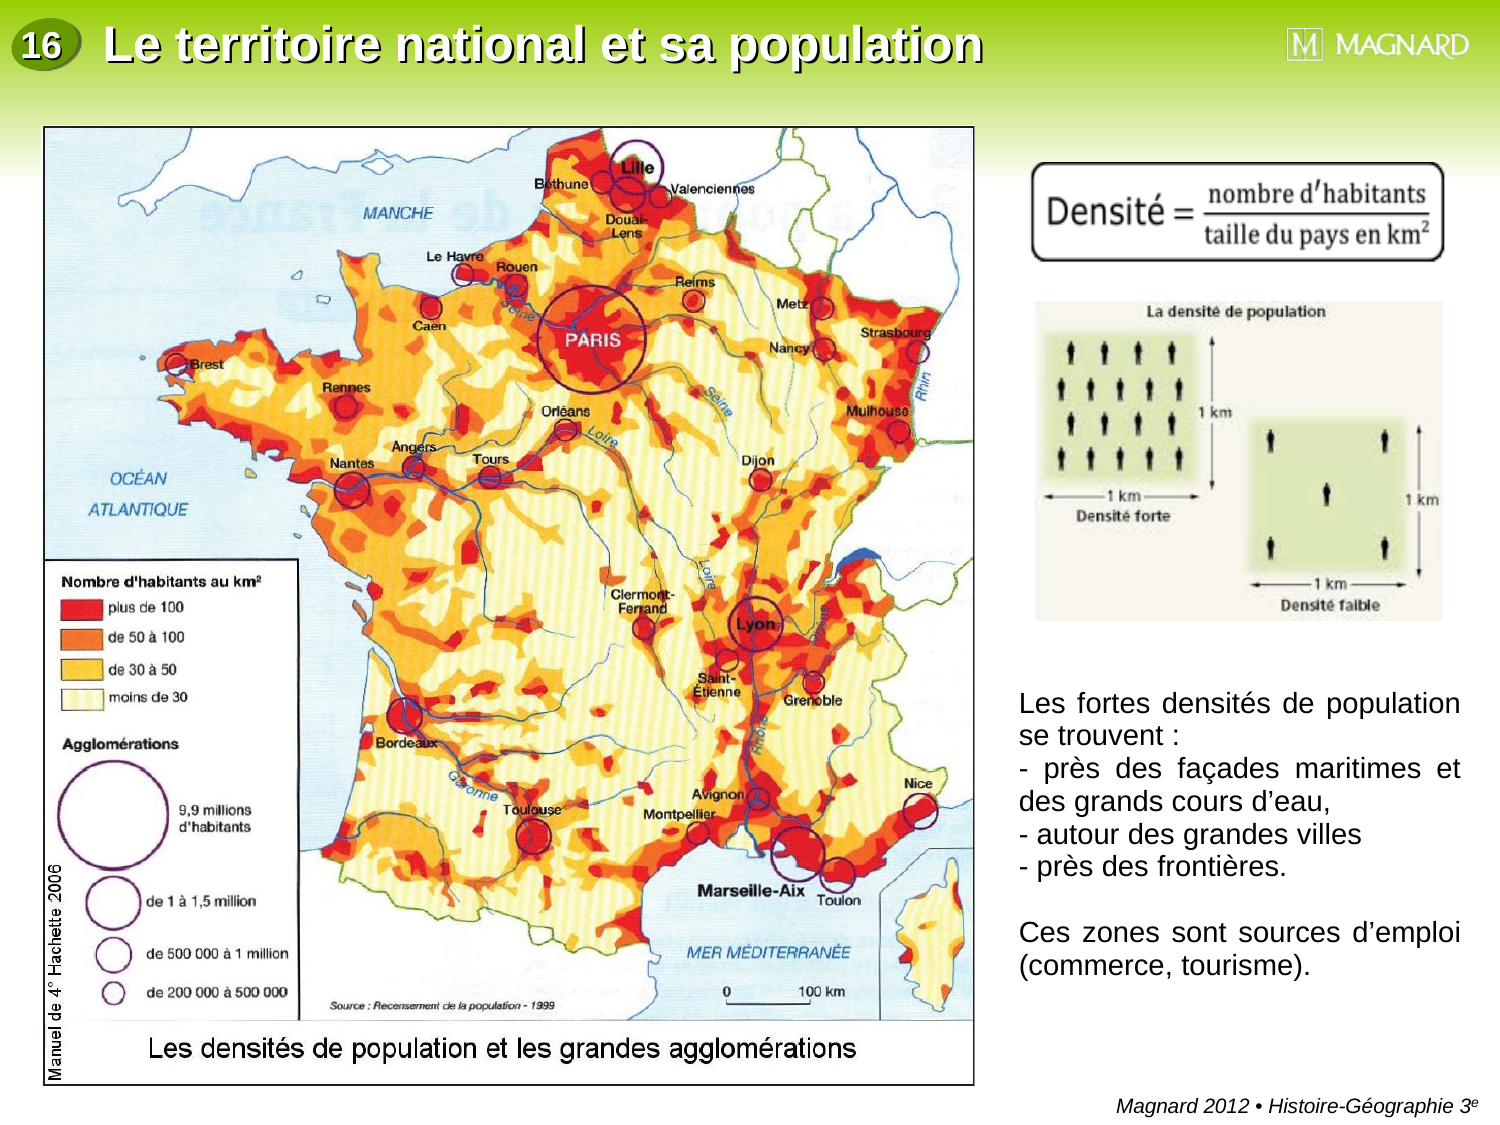

Les fortes densités de population se trouvent :
- près des façades maritimes et des grands cours d’eau,
- autour des grandes villes
- près des frontières.
Ces zones sont sources d’emploi (commerce, tourisme).